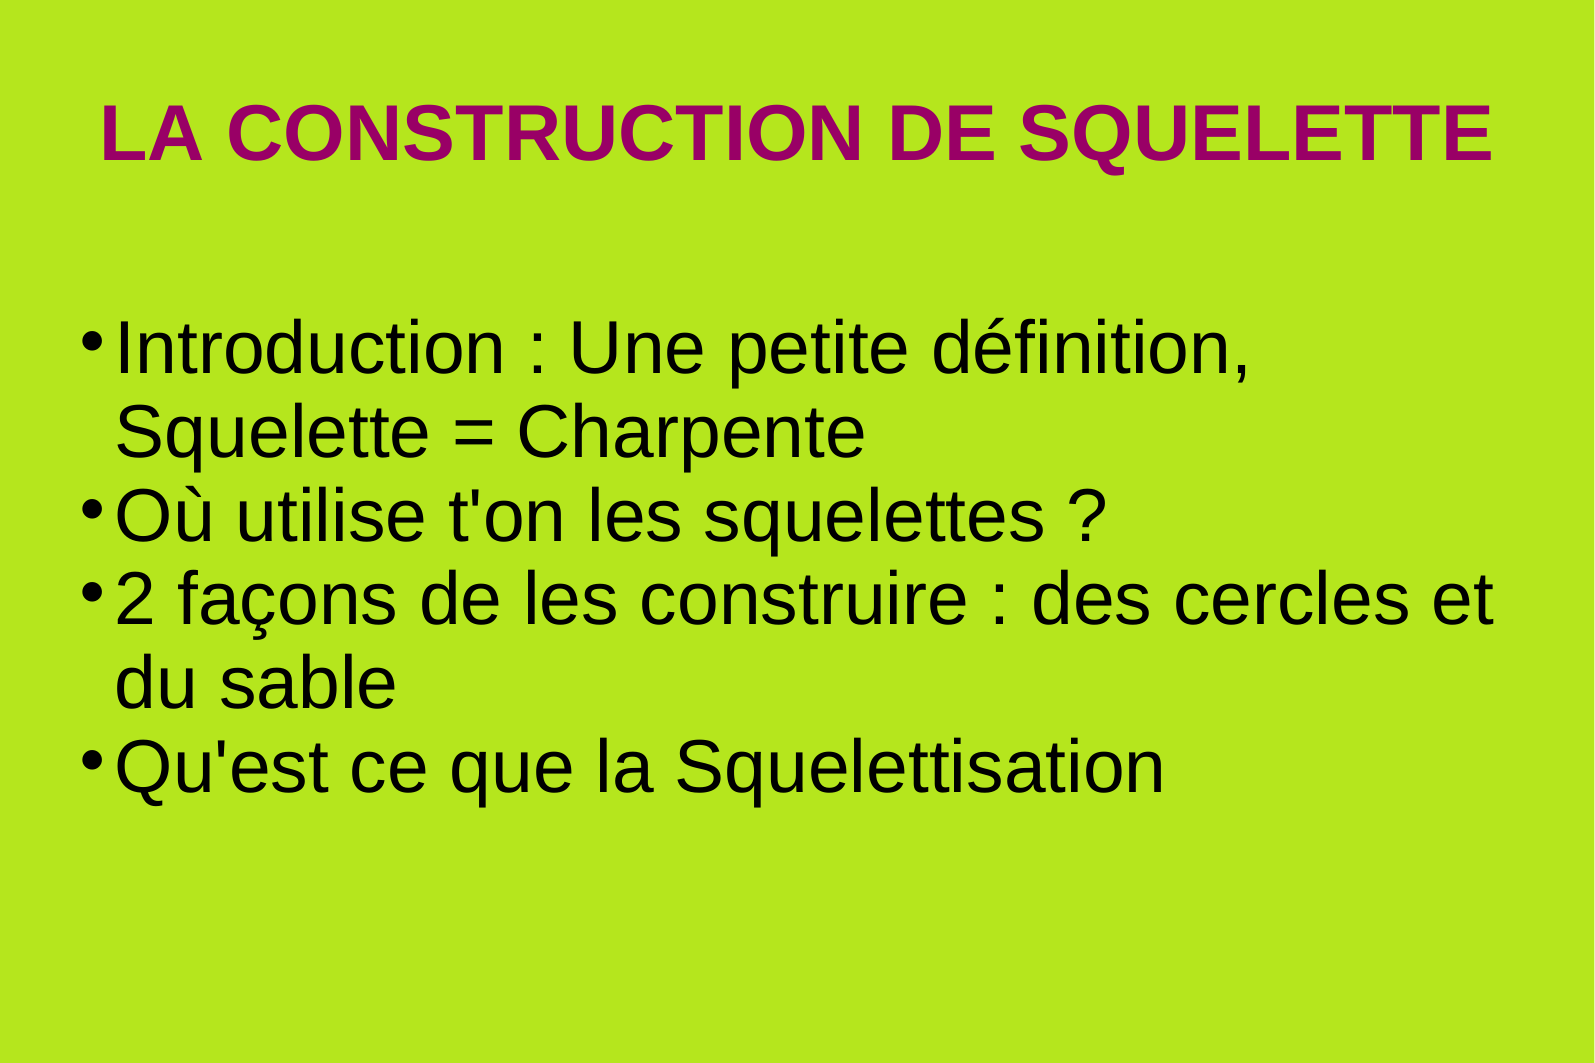

# LA CONSTRUCTION DE SQUELETTE
Introduction : Une petite définition, Squelette = Charpente
Où utilise t'on les squelettes ?
2 façons de les construire : des cercles et du sable
Qu'est ce que la Squelettisation